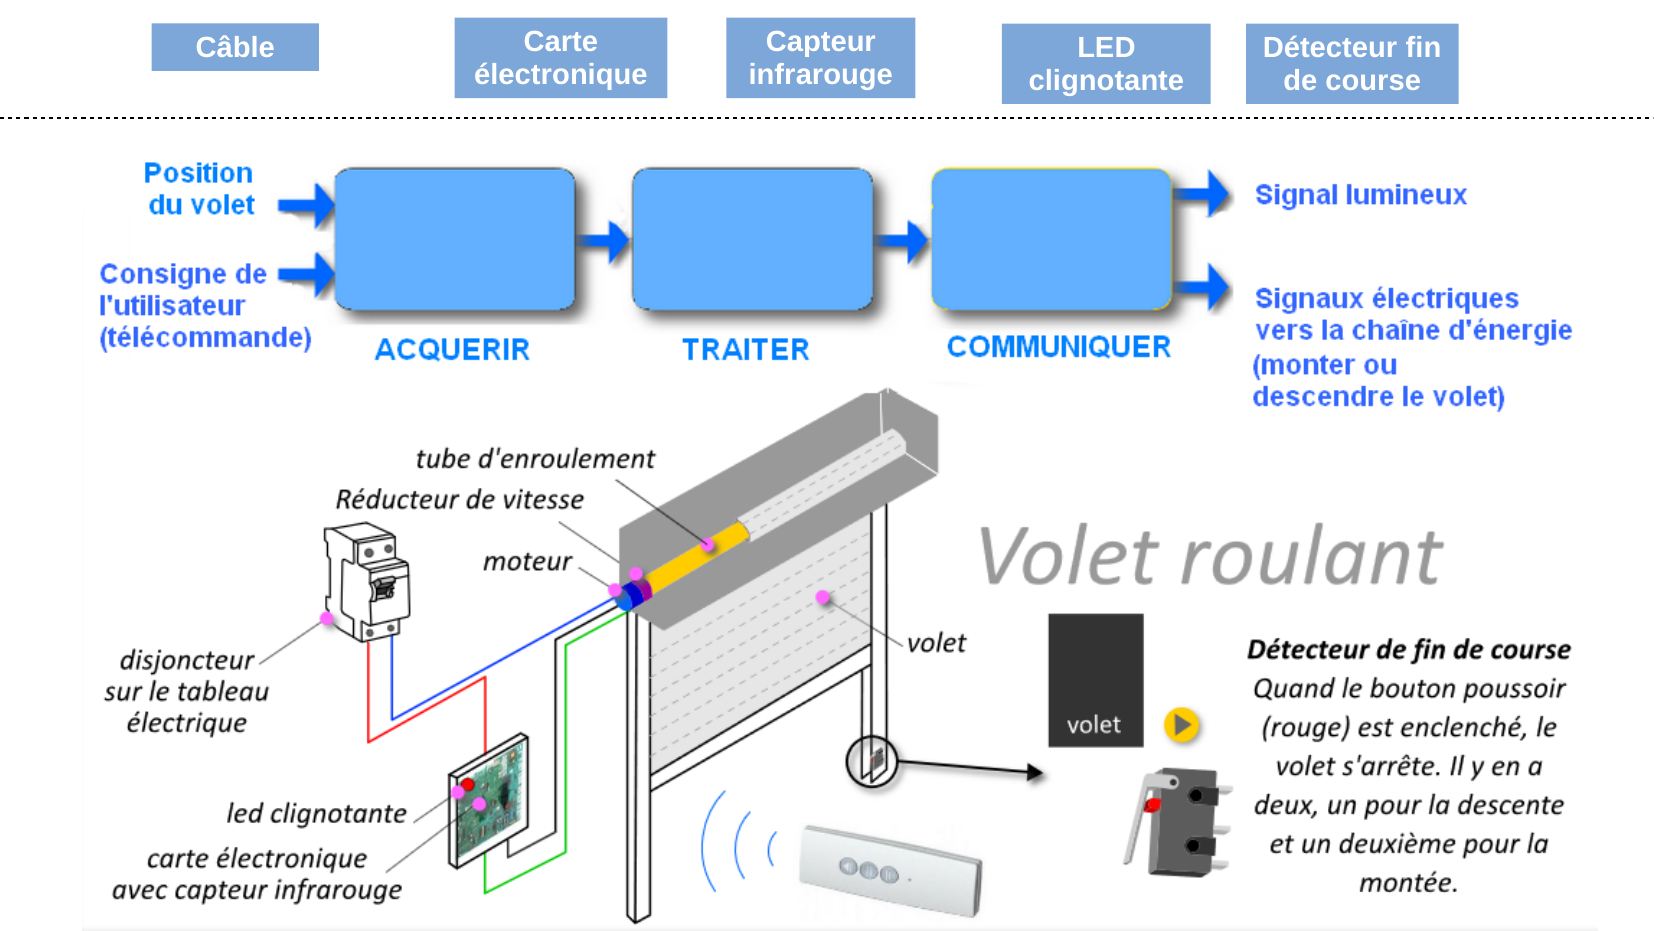

Carte électronique
Capteur infrarouge
Câble
LED clignotante
Détecteur fin de course